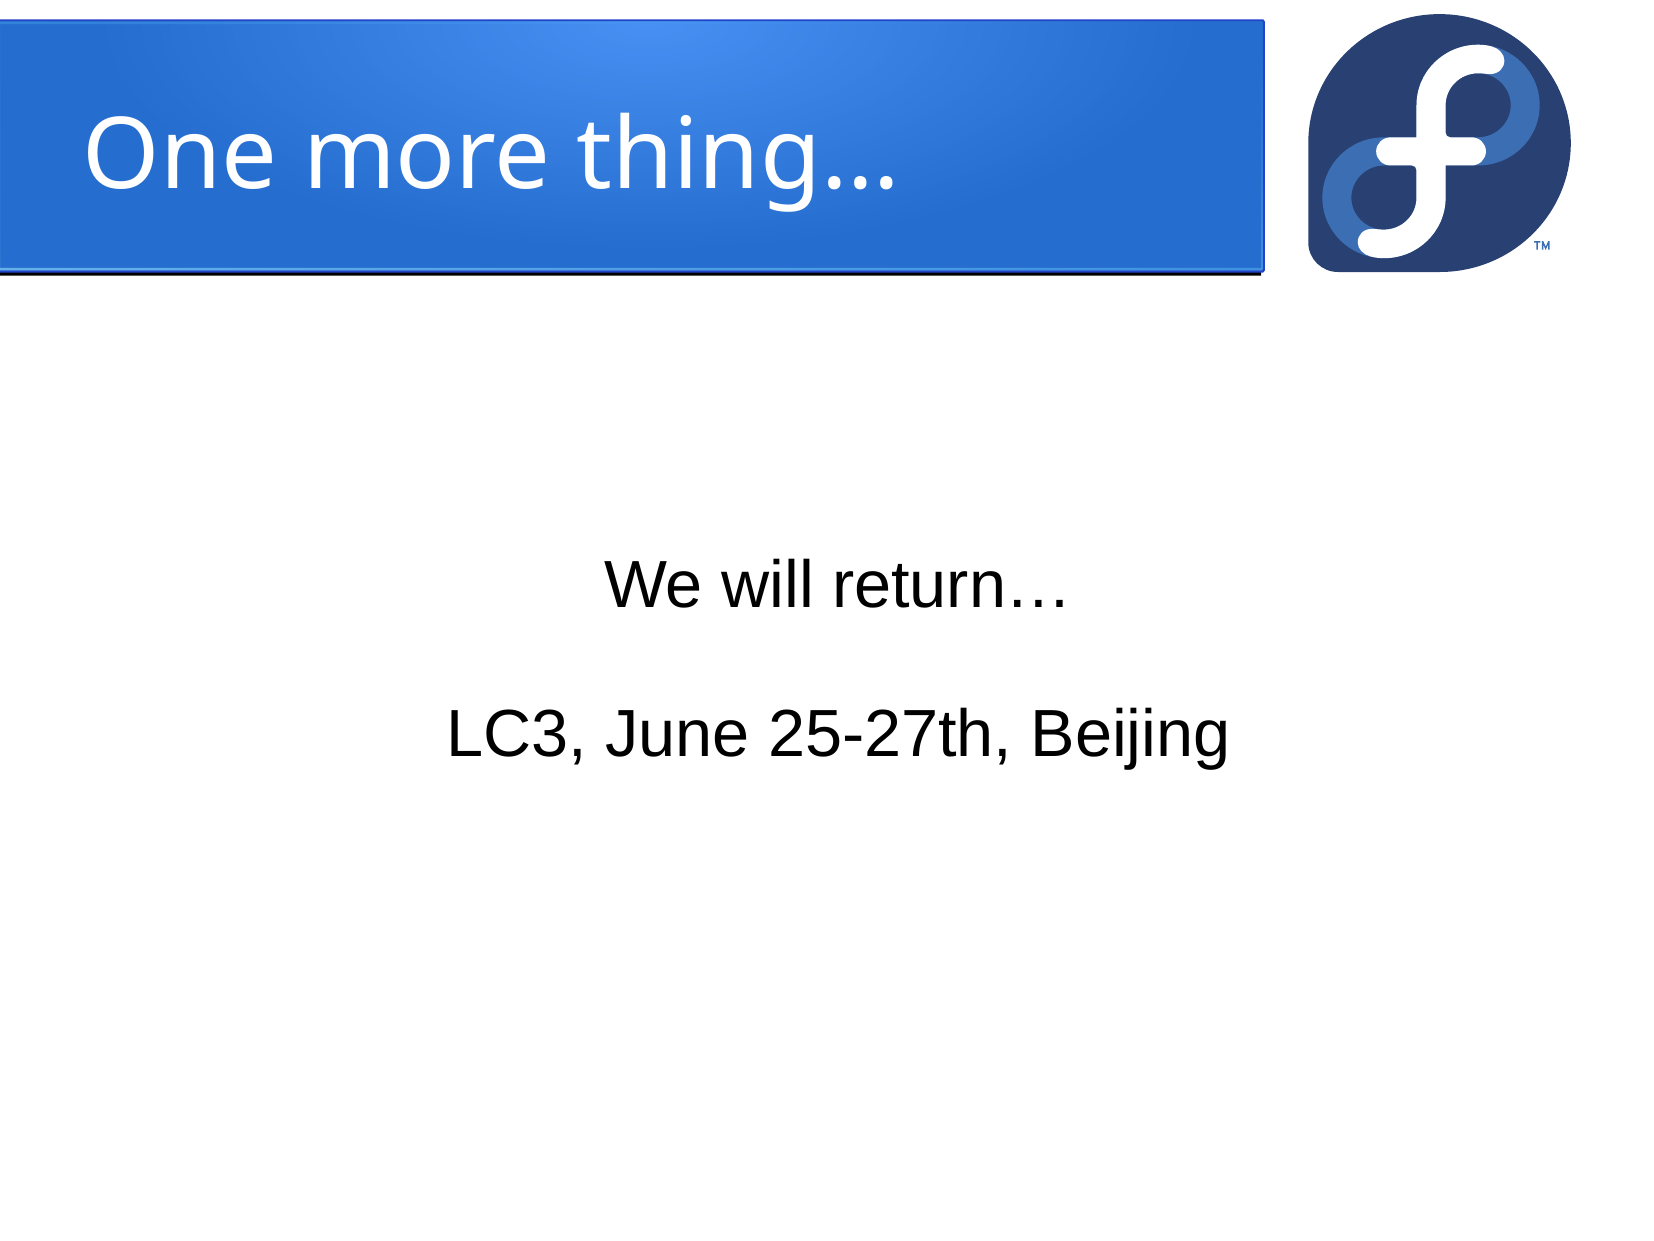

# One more thing...
We will return…
LC3, June 25-27th, Beijing